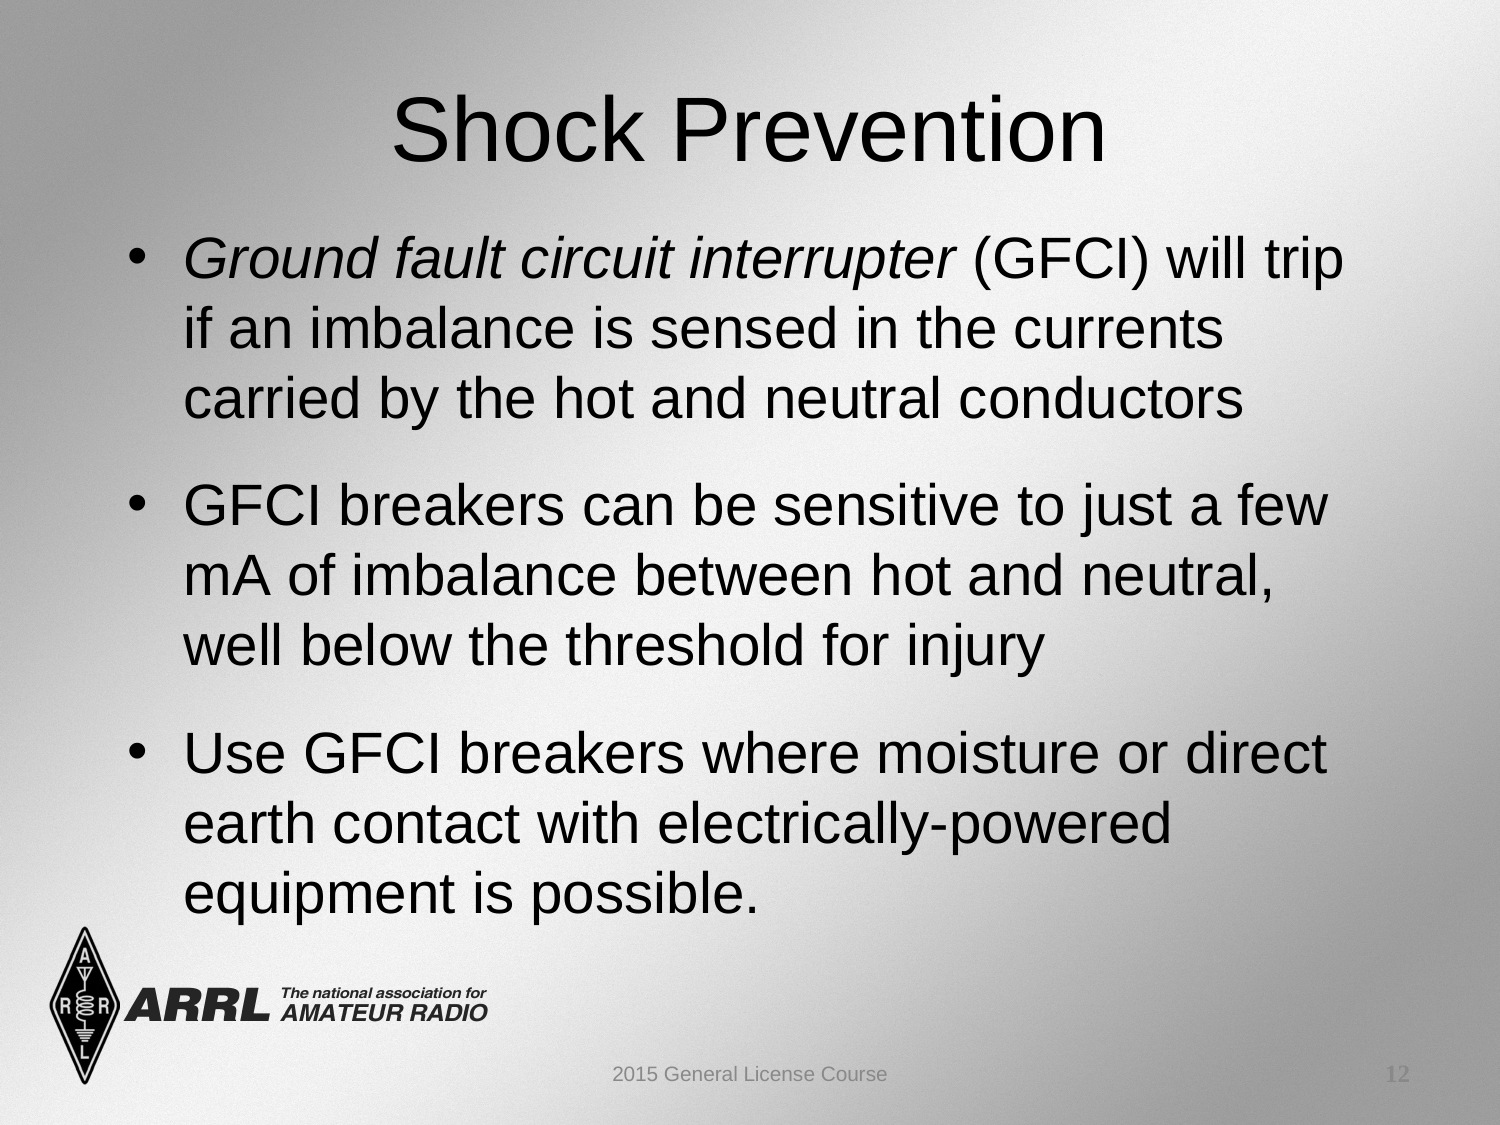

Shock Prevention
Ground fault circuit interrupter (GFCI) will trip if an imbalance is sensed in the currents carried by the hot and neutral conductors
GFCI breakers can be sensitive to just a few mA of imbalance between hot and neutral, well below the threshold for injury
Use GFCI breakers where moisture or direct earth contact with electrically-powered equipment is possible.
2015 General License Course